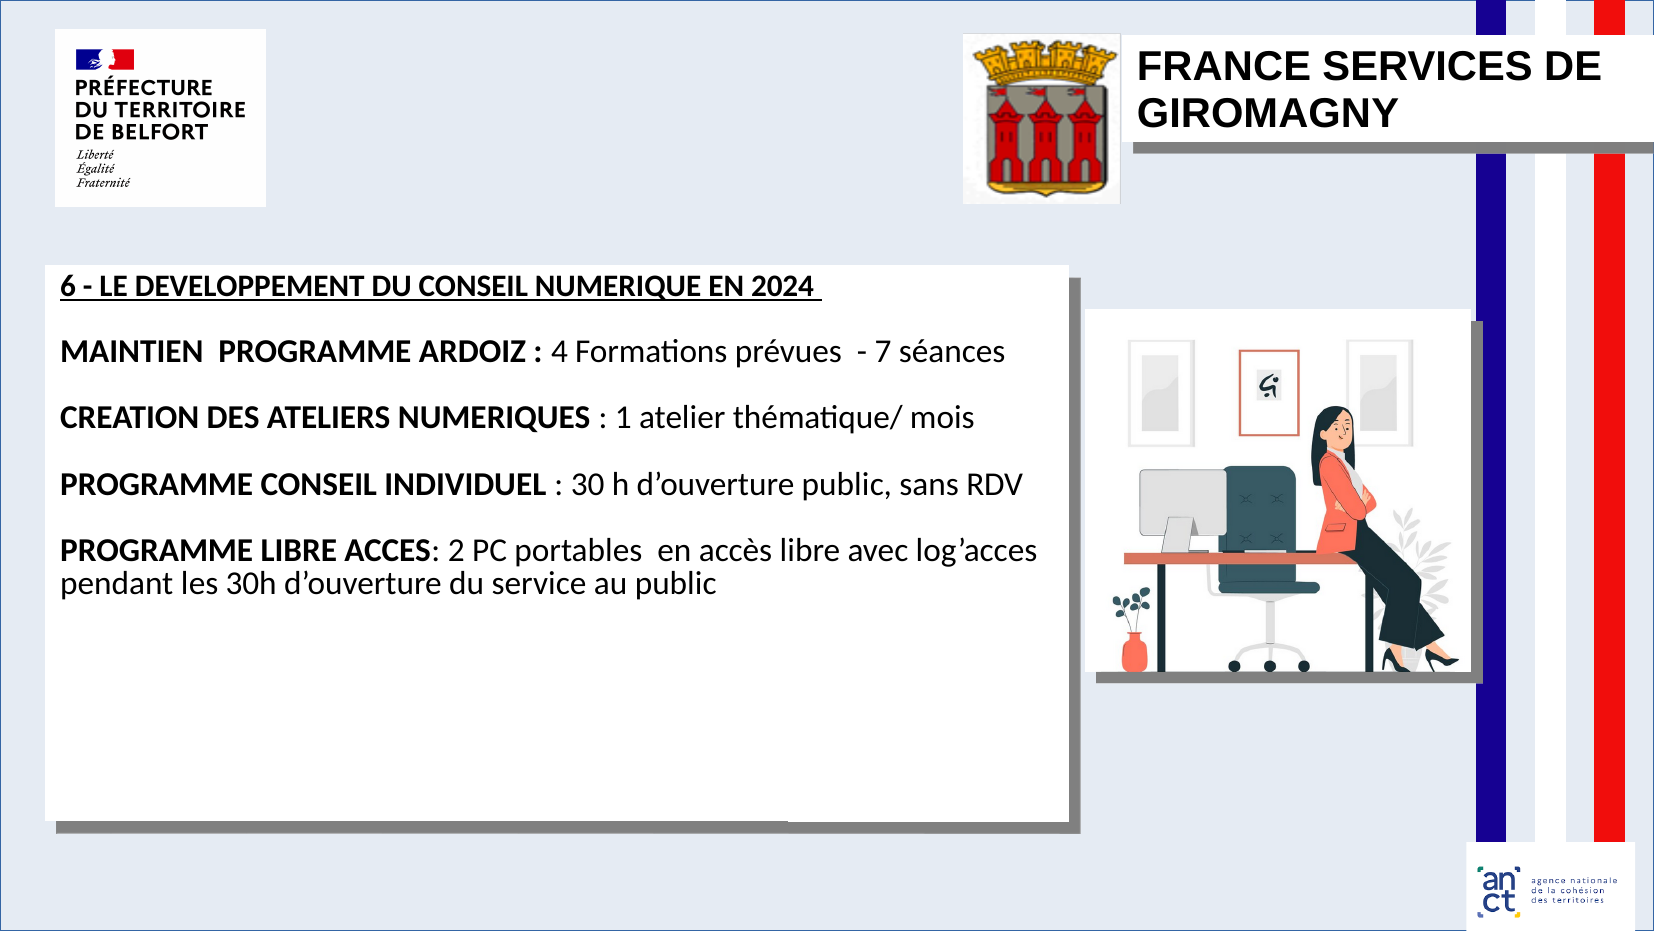

FRANCE SERVICES DE GIROMAGNY
6 - LE DEVELOPPEMENT DU CONSEIL NUMERIQUE EN 2024
MAINTIEN PROGRAMME ARDOIZ : 4 Formations prévues - 7 séances
CREATION DES ATELIERS NUMERIQUES : 1 atelier thématique/ mois
PROGRAMME CONSEIL INDIVIDUEL : 30 h d’ouverture public, sans RDV
PROGRAMME LIBRE ACCES: 2 PC portables en accès libre avec log’acces pendant les 30h d’ouverture du service au public